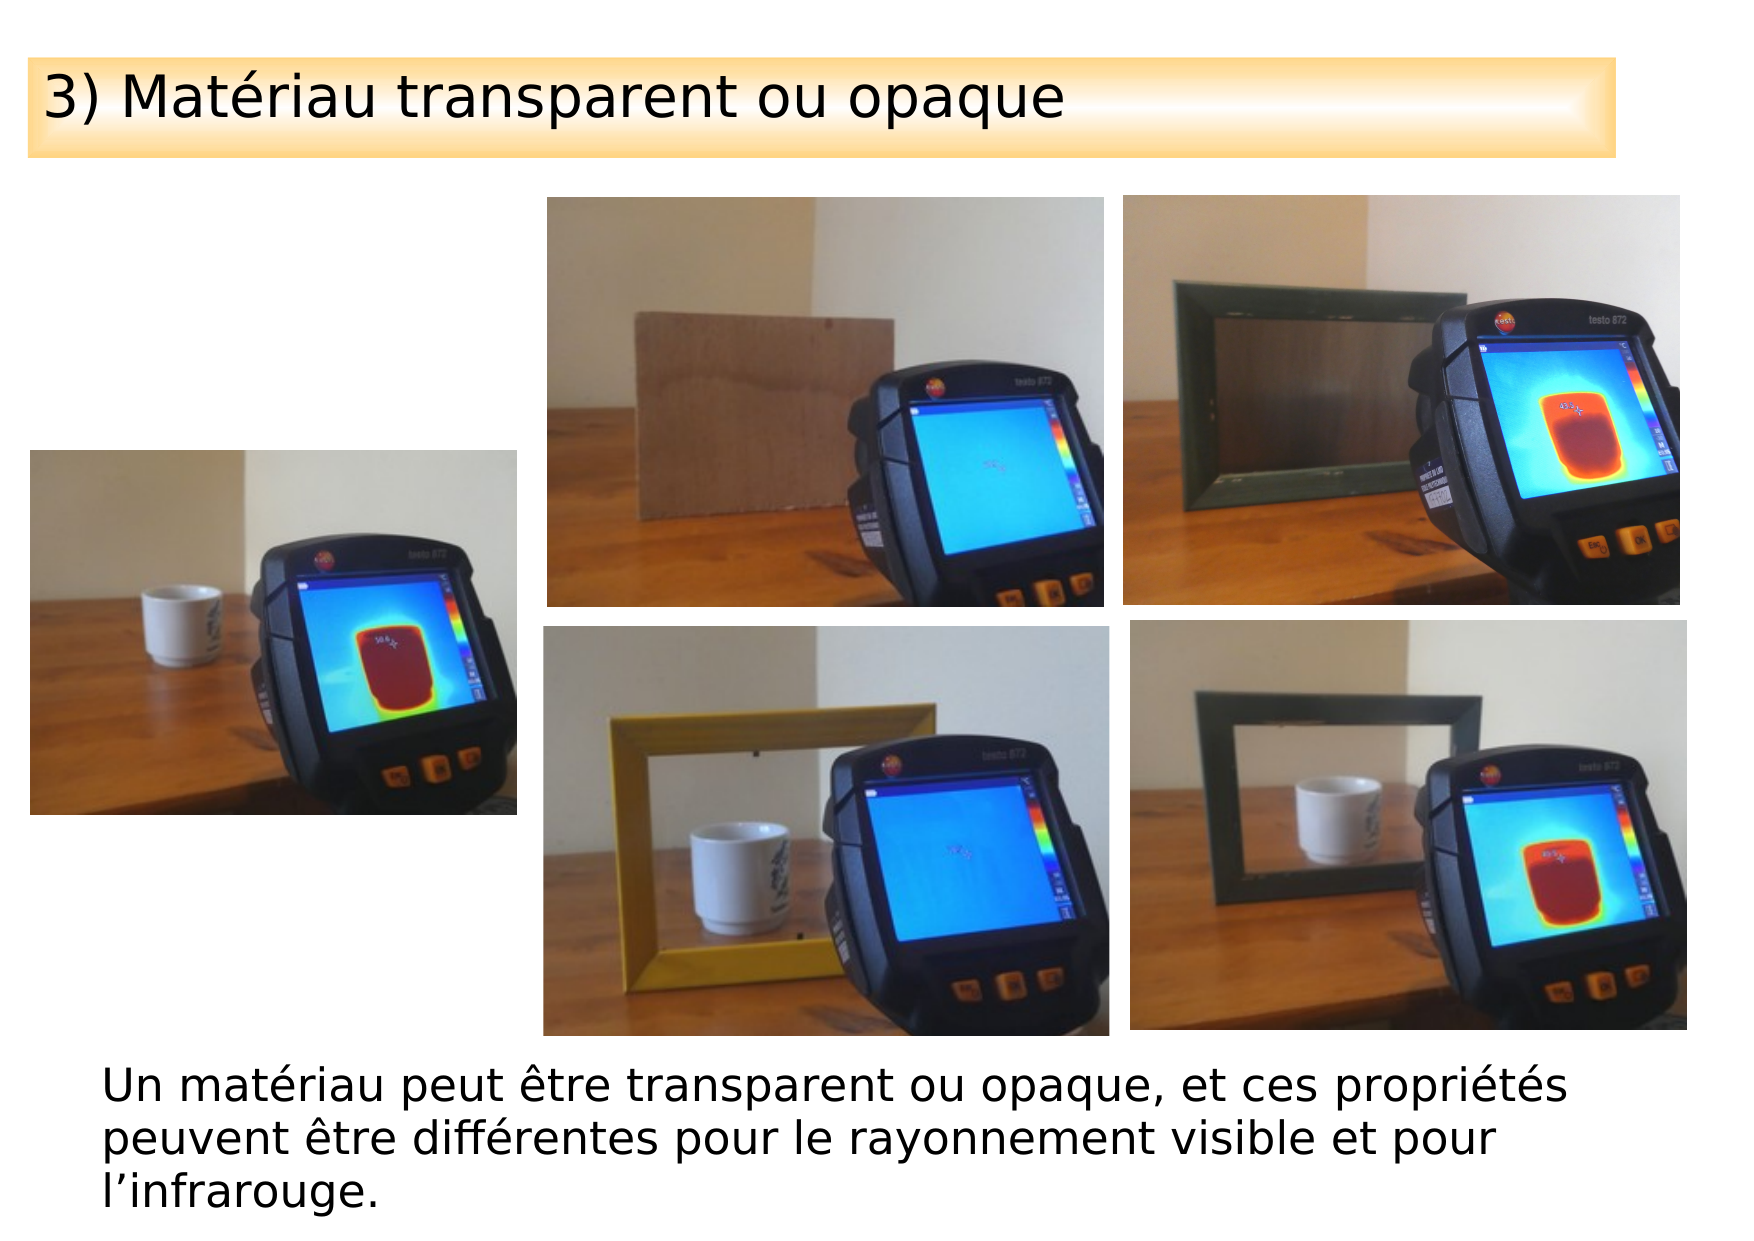

3) Matériau transparent ou opaque
Un matériau peut être transparent ou opaque, et ces propriétés peuvent être différentes pour le rayonnement visible et pour l’infrarouge.